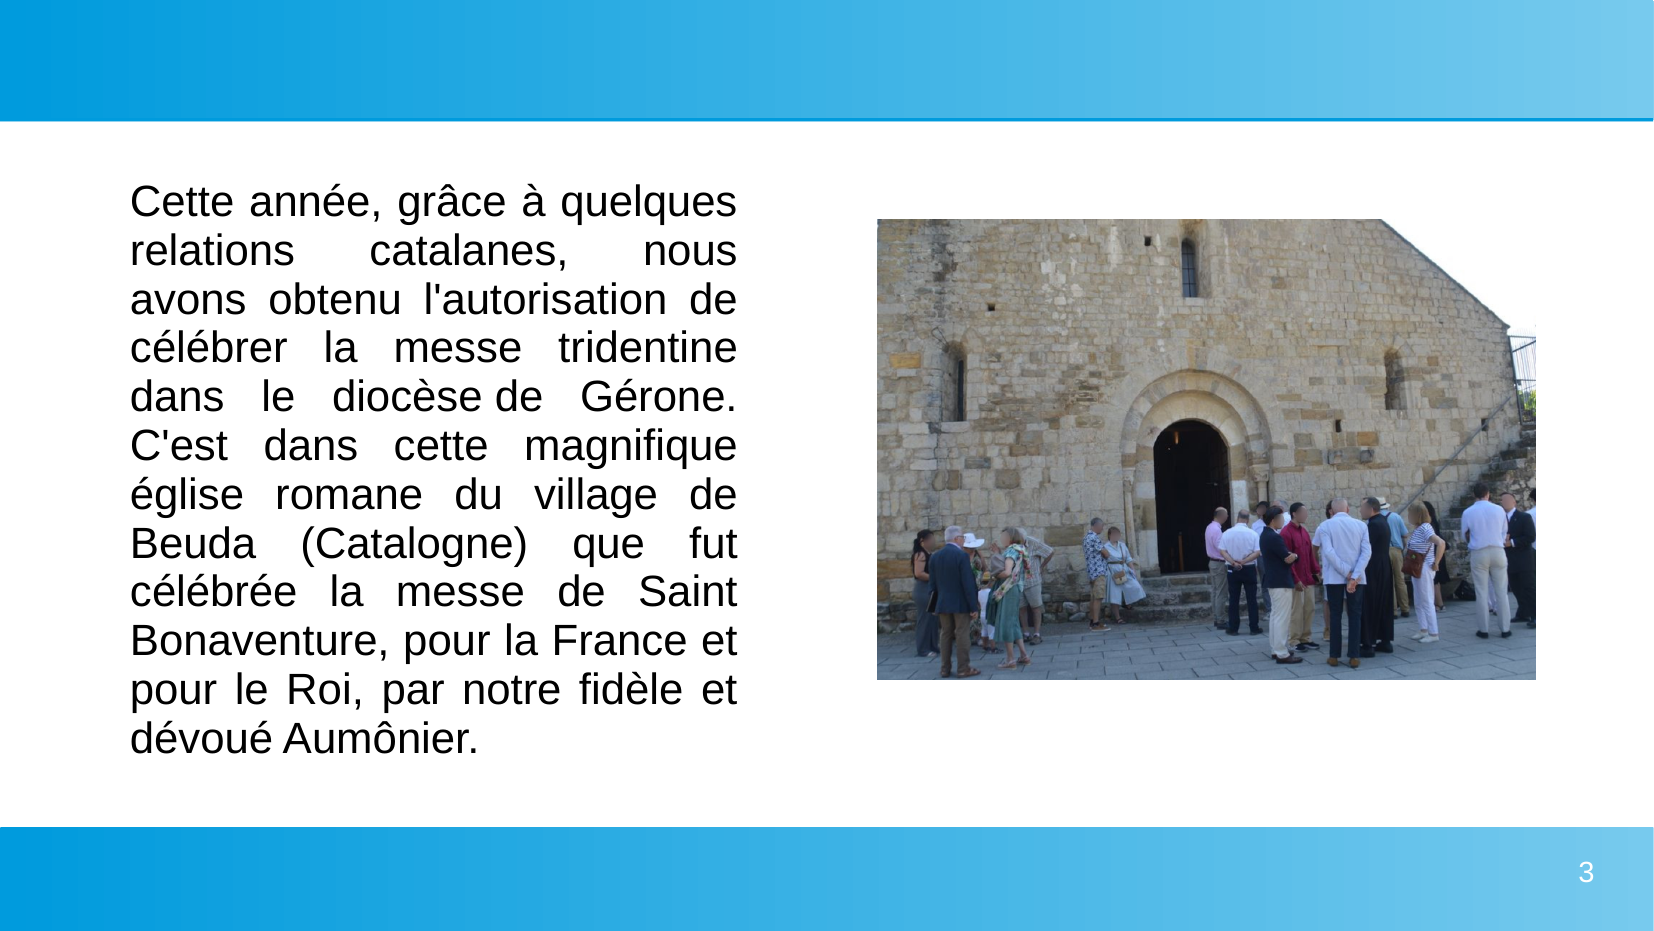

#
Cette année, grâce à quelques relations catalanes, nous avons obtenu l'autorisation de célébrer la messe tridentine dans le diocèse de Gérone. C'est dans cette magnifique église romane du village de Beuda (Catalogne) que fut célébrée la messe de Saint Bonaventure, pour la France et pour le Roi, par notre fidèle et dévoué Aumônier.
3